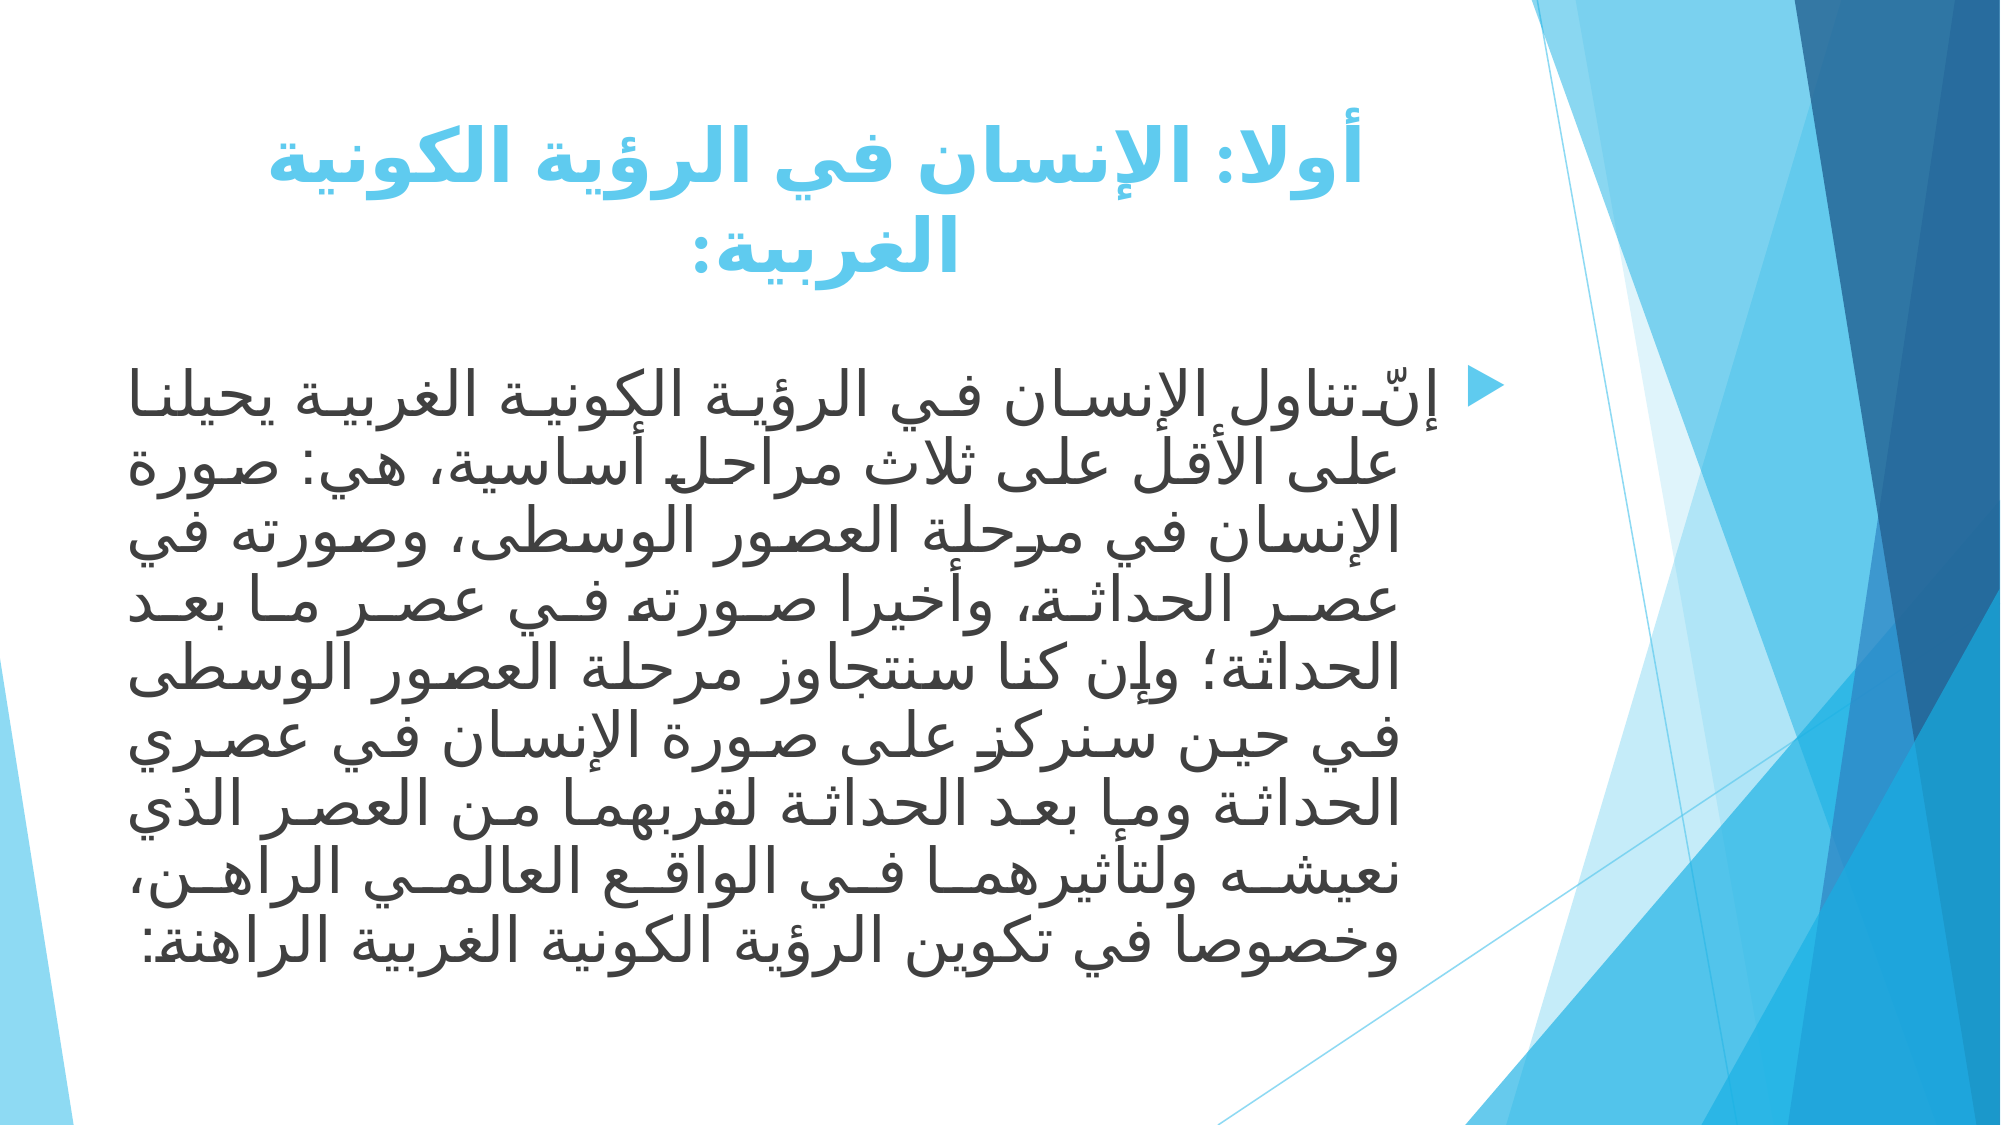

# أولا: الإنسان في الرؤية الكونية الغربية:
إنّ تناول الإنسان في الرؤية الكونية الغربية يحيلنا على الأقل على ثلاث مراحل أساسية، هي: صورة الإنسان في مرحلة العصور الوسطى، وصورته في عصر الحداثة، وأخيرا صورته في عصر ما بعد الحداثة؛ وإن كنا سنتجاوز مرحلة العصور الوسطى في حين سنركز على صورة الإنسان في عصري الحداثة وما بعد الحداثة لقربهما من العصر الذي نعيشه ولتأثيرهما في الواقع العالمي الراهن، وخصوصا في تكوين الرؤية الكونية الغربية الراهنة: